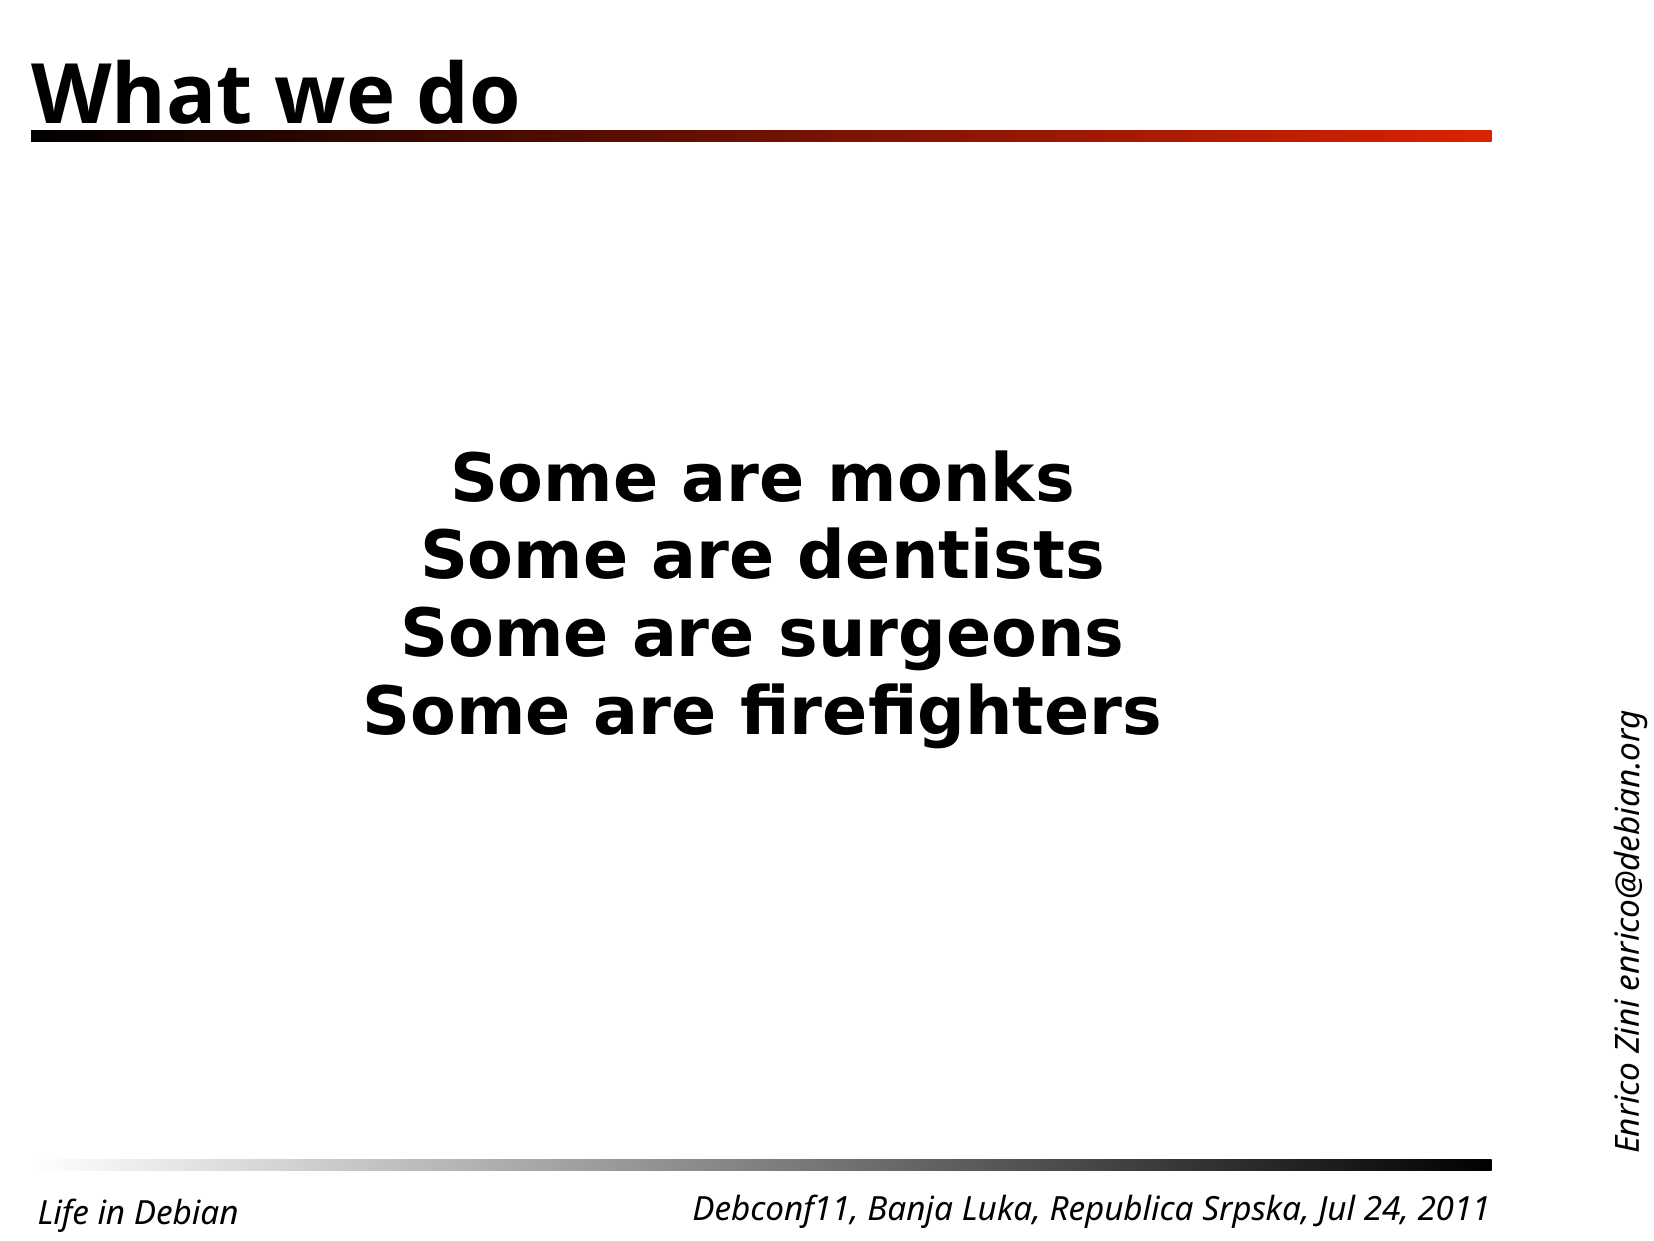

What we do
Some are monks
Some are dentists
Some are surgeons
Some are firefighters